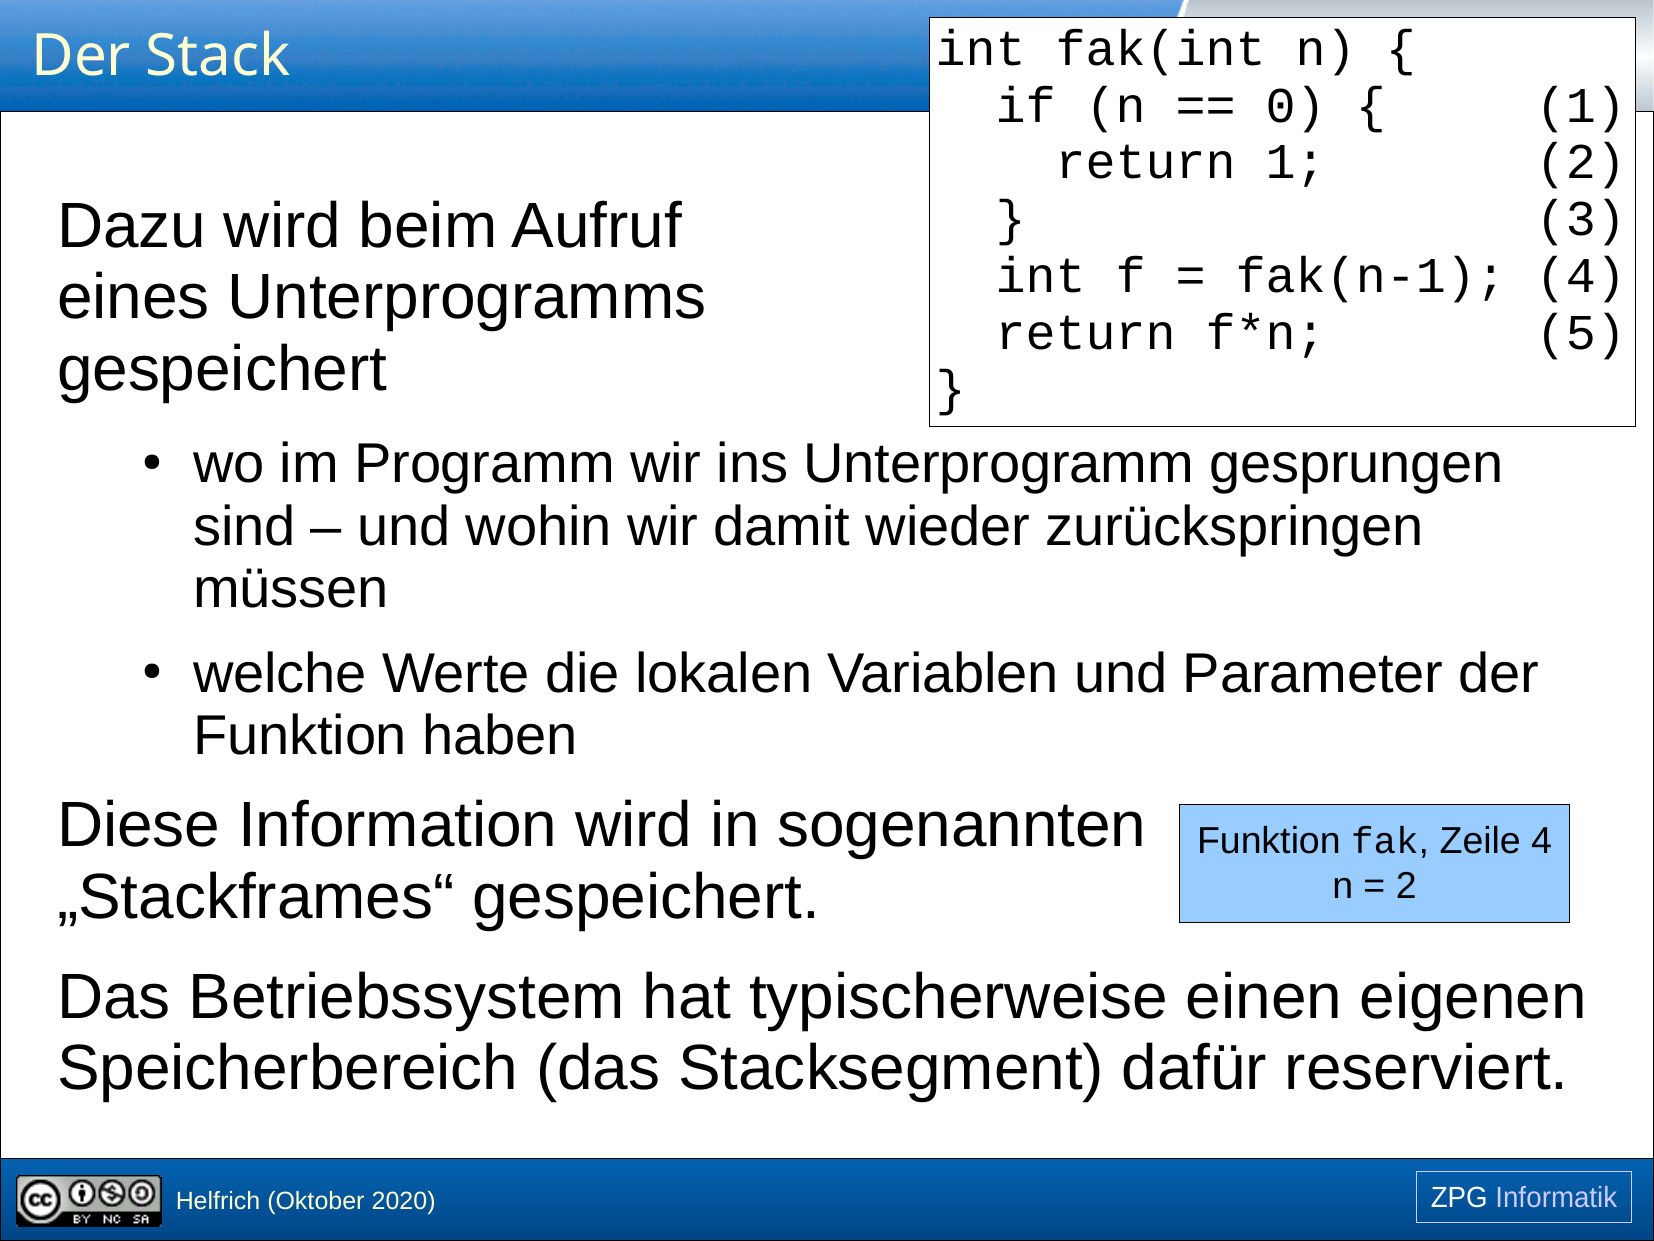

# Der Stack
int fak(int n) {
 if (n == 0) { (1)
 return 1; (2)
 } (3)
 int f = fak(n-1); (4)
 return f*n; (5)
}
Dazu wird beim Aufruf
eines Unterprogramms
gespeichert
wo im Programm wir ins Unterprogramm gesprungen sind – und wohin wir damit wieder zurückspringen müssen
welche Werte die lokalen Variablen und Parameter der Funktion haben
Diese Information wird in sogenannten
„Stackframes“ gespeichert.
Das Betriebssystem hat typischerweise einen eigenen Speicherbereich (das Stacksegment) dafür reserviert.
Funktion fak, Zeile 4
n = 2